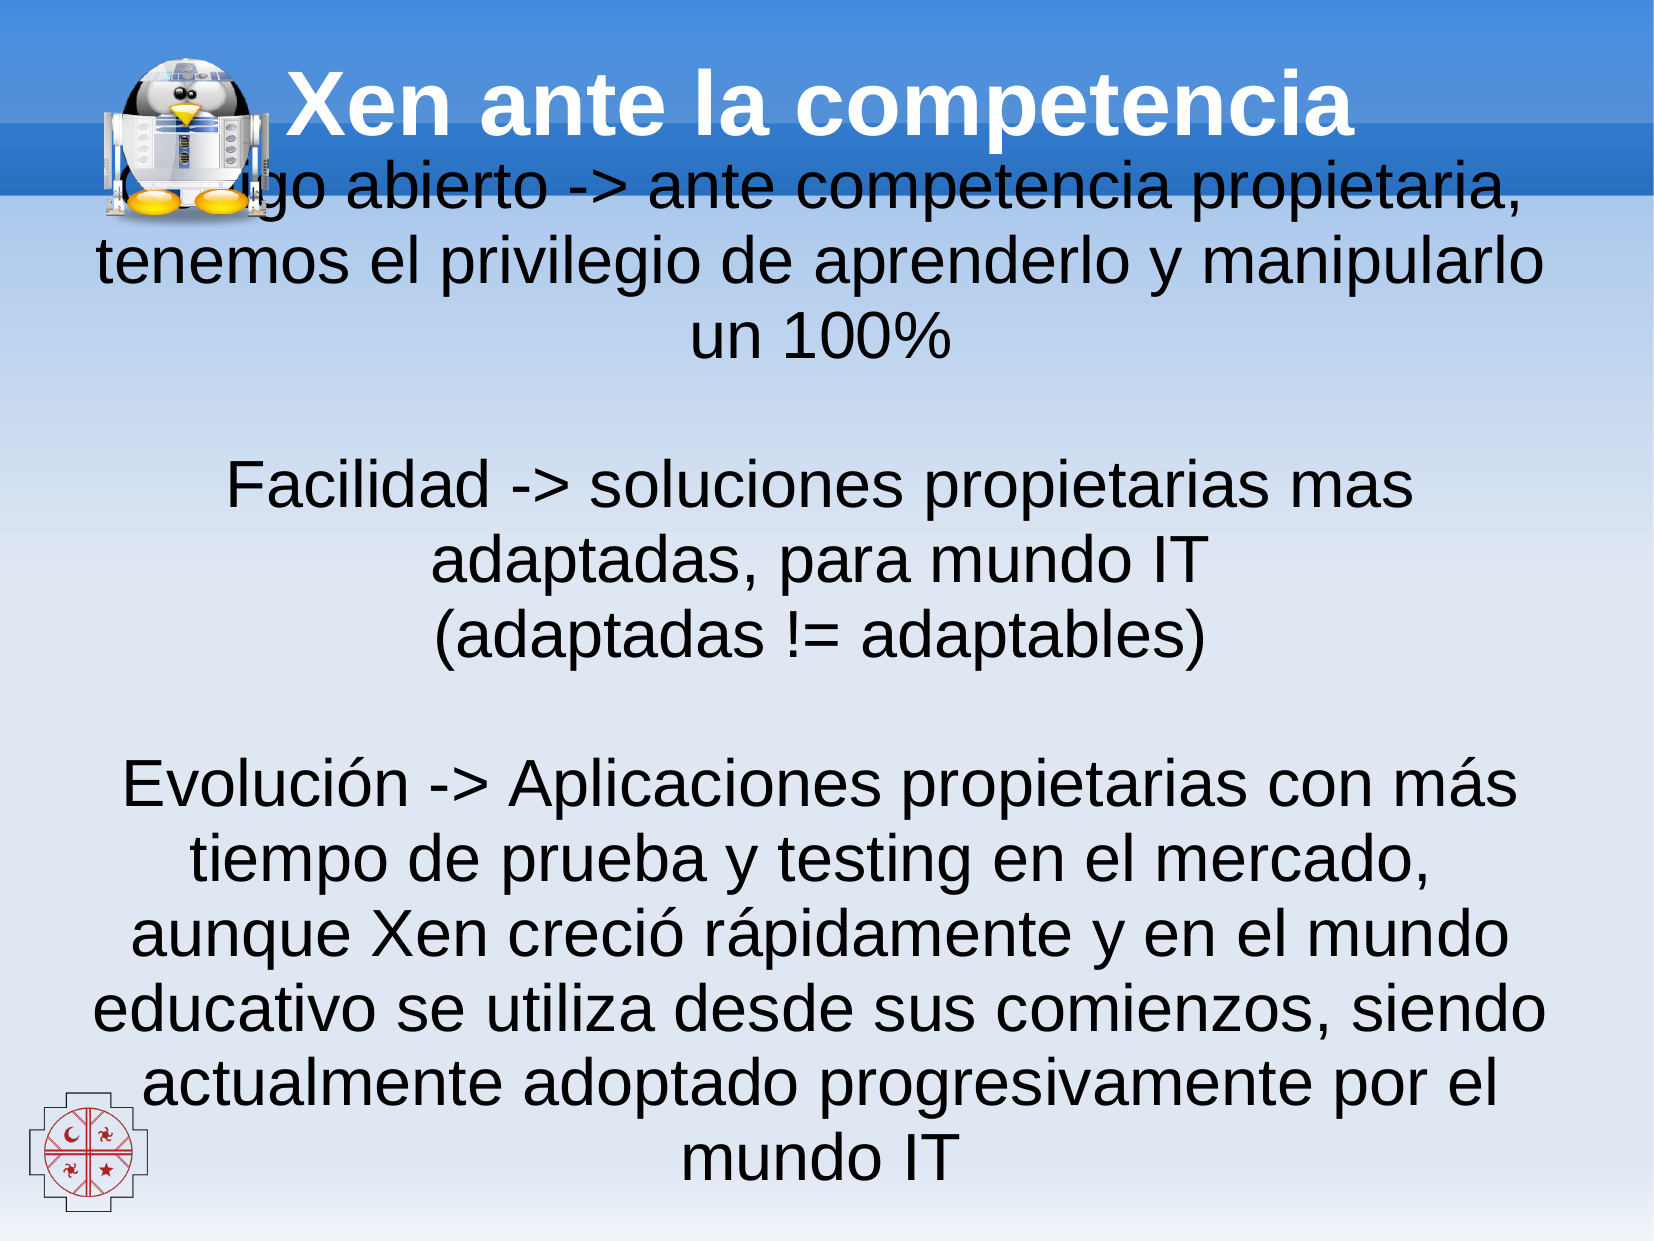

# Xen ante la competencia
Código abierto -> ante competencia propietaria, tenemos el privilegio de aprenderlo y manipularlo un 100%
Facilidad -> soluciones propietarias mas adaptadas, para mundo IT
(adaptadas != adaptables)
Evolución -> Aplicaciones propietarias con más tiempo de prueba y testing en el mercado, aunque Xen creció rápidamente y en el mundo educativo se utiliza desde sus comienzos, siendo actualmente adoptado progresivamente por el mundo IT